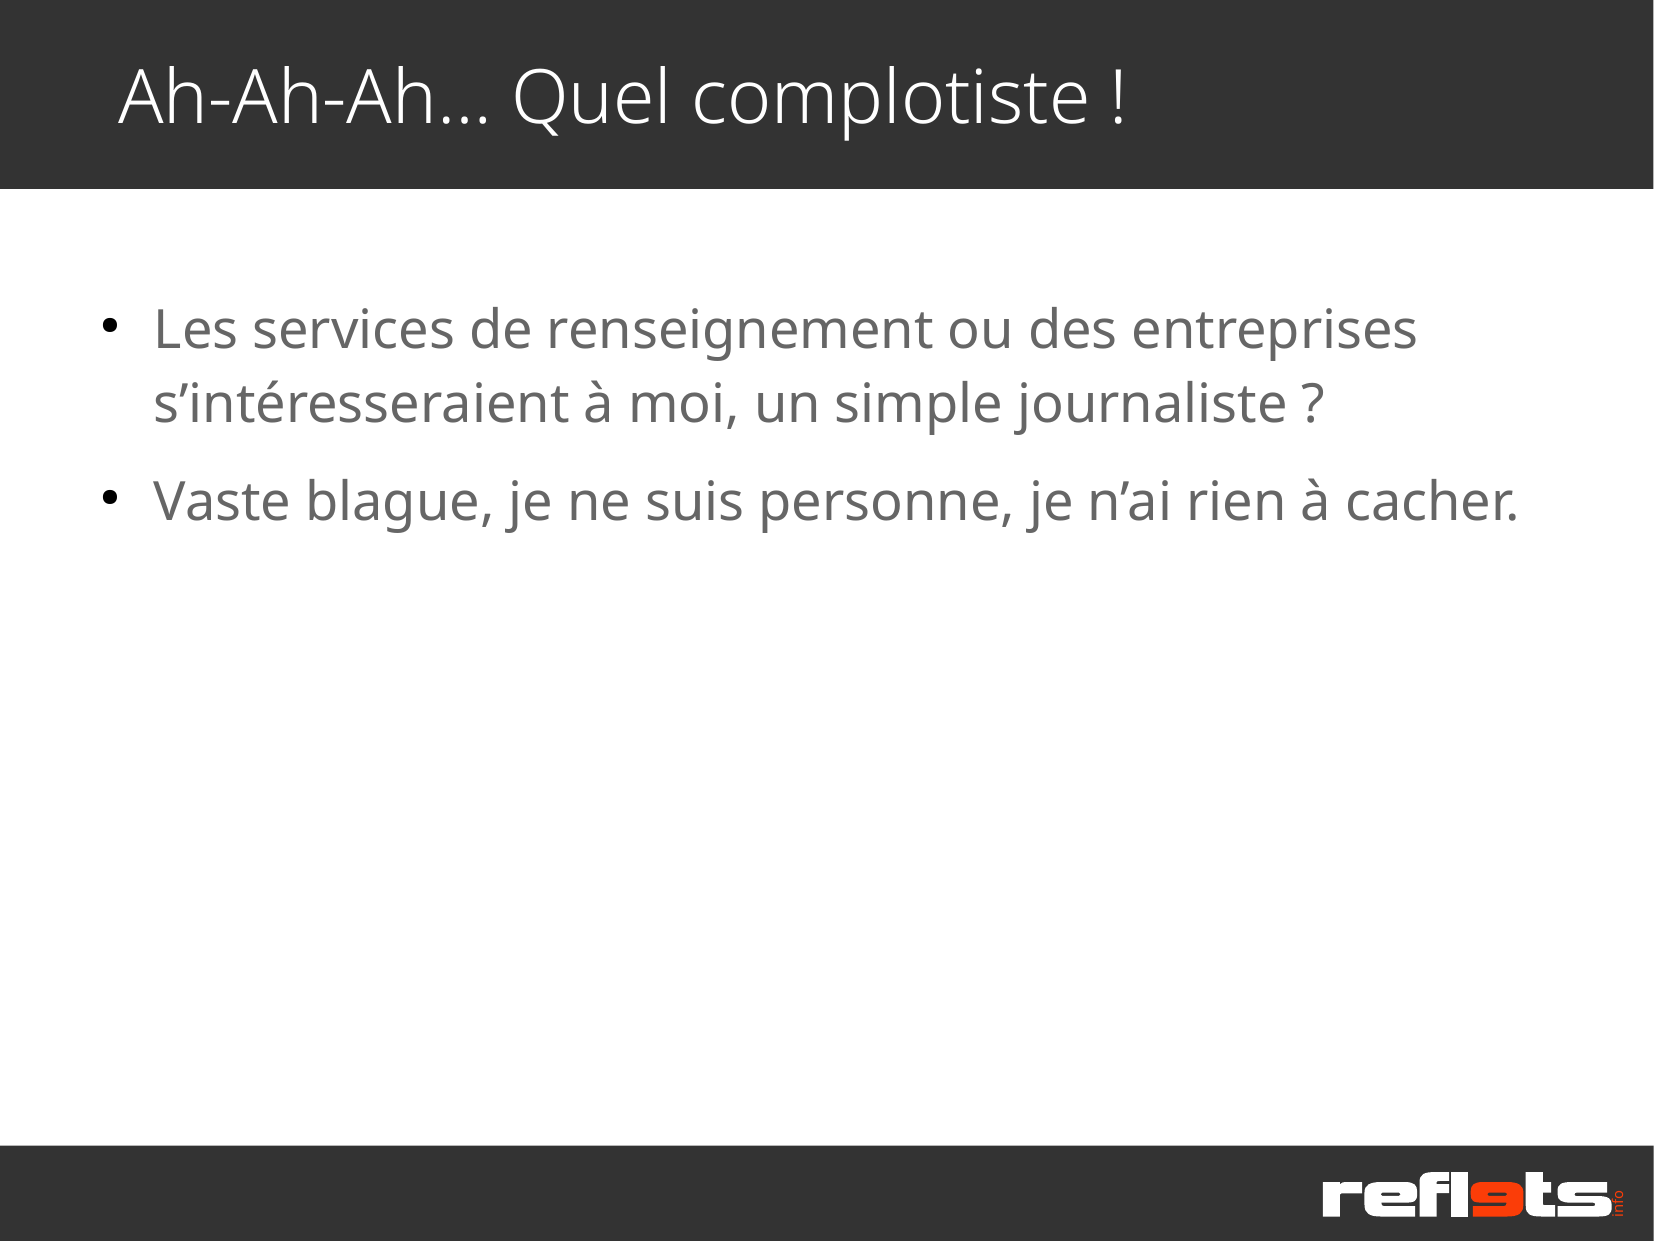

# Ah-Ah-Ah… Quel complotiste !
Les services de renseignement ou des entreprises s’intéresseraient à moi, un simple journaliste ?
Vaste blague, je ne suis personne, je n’ai rien à cacher.